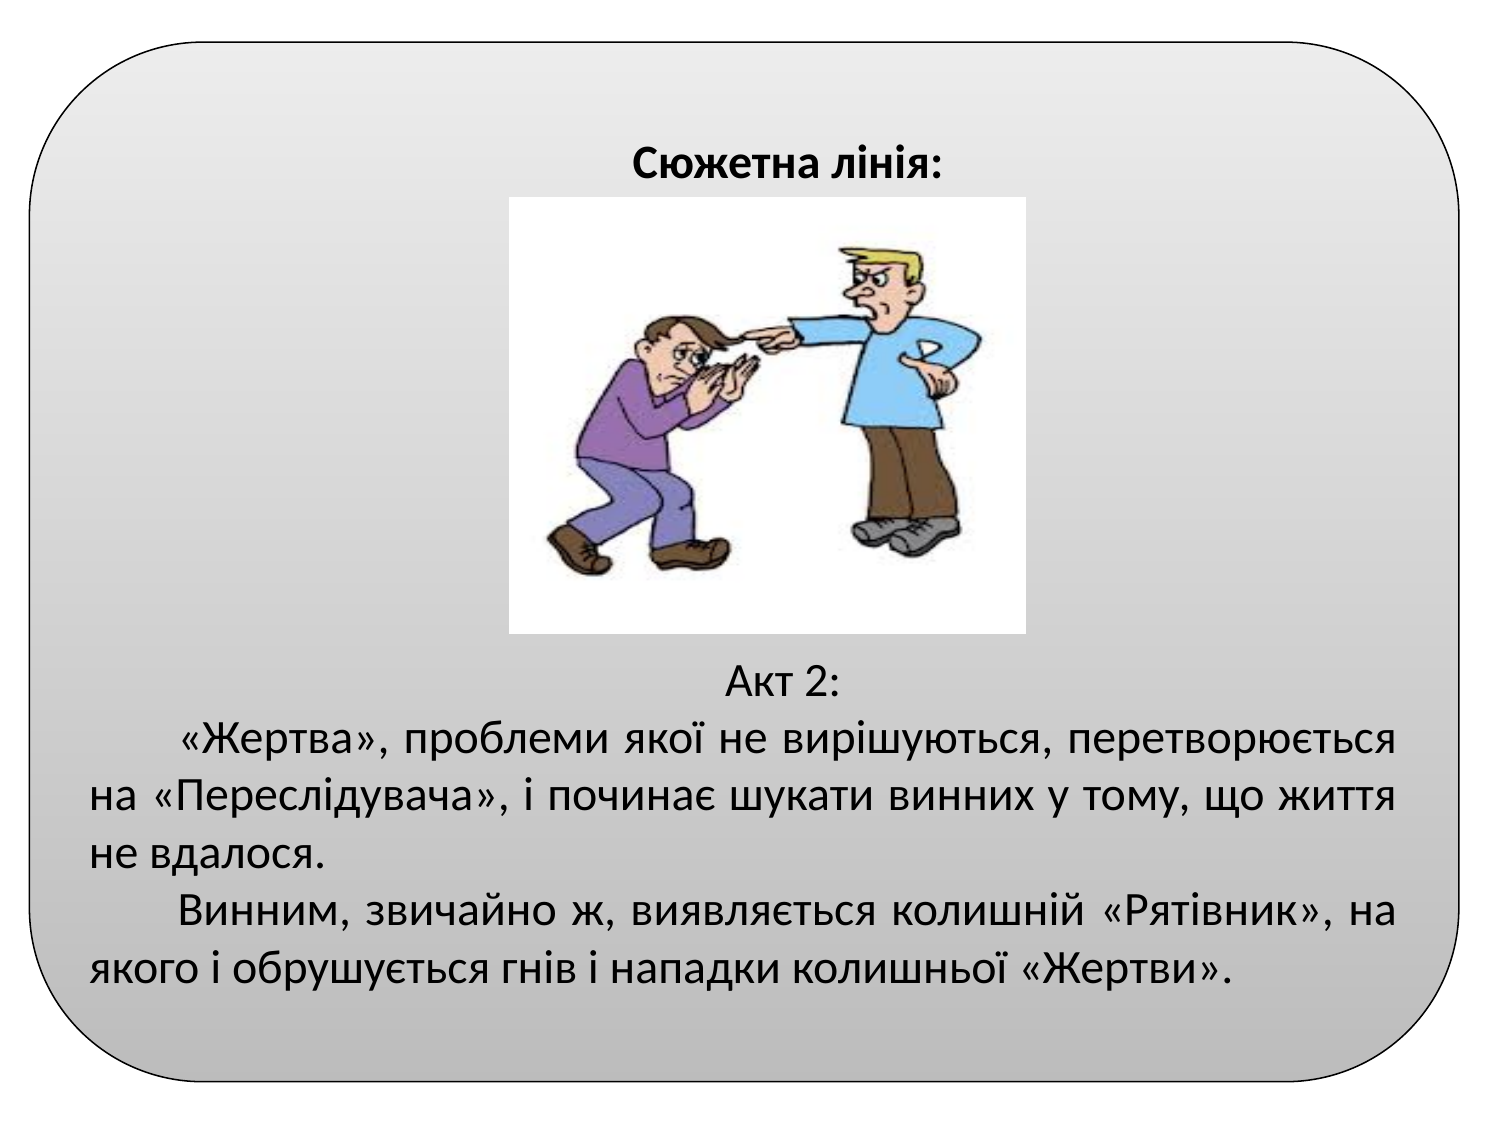

Сюжетна лінія:
Акт 2:
«Жертва», проблеми якої не вирішуються, перетворюється на «Переслідувача», і починає шукати винних у тому, що життя не вдалося.
Винним, звичайно ж, виявляється колишній «Рятівник», на якого і обрушується гнів і нападки колишньої «Жертви».